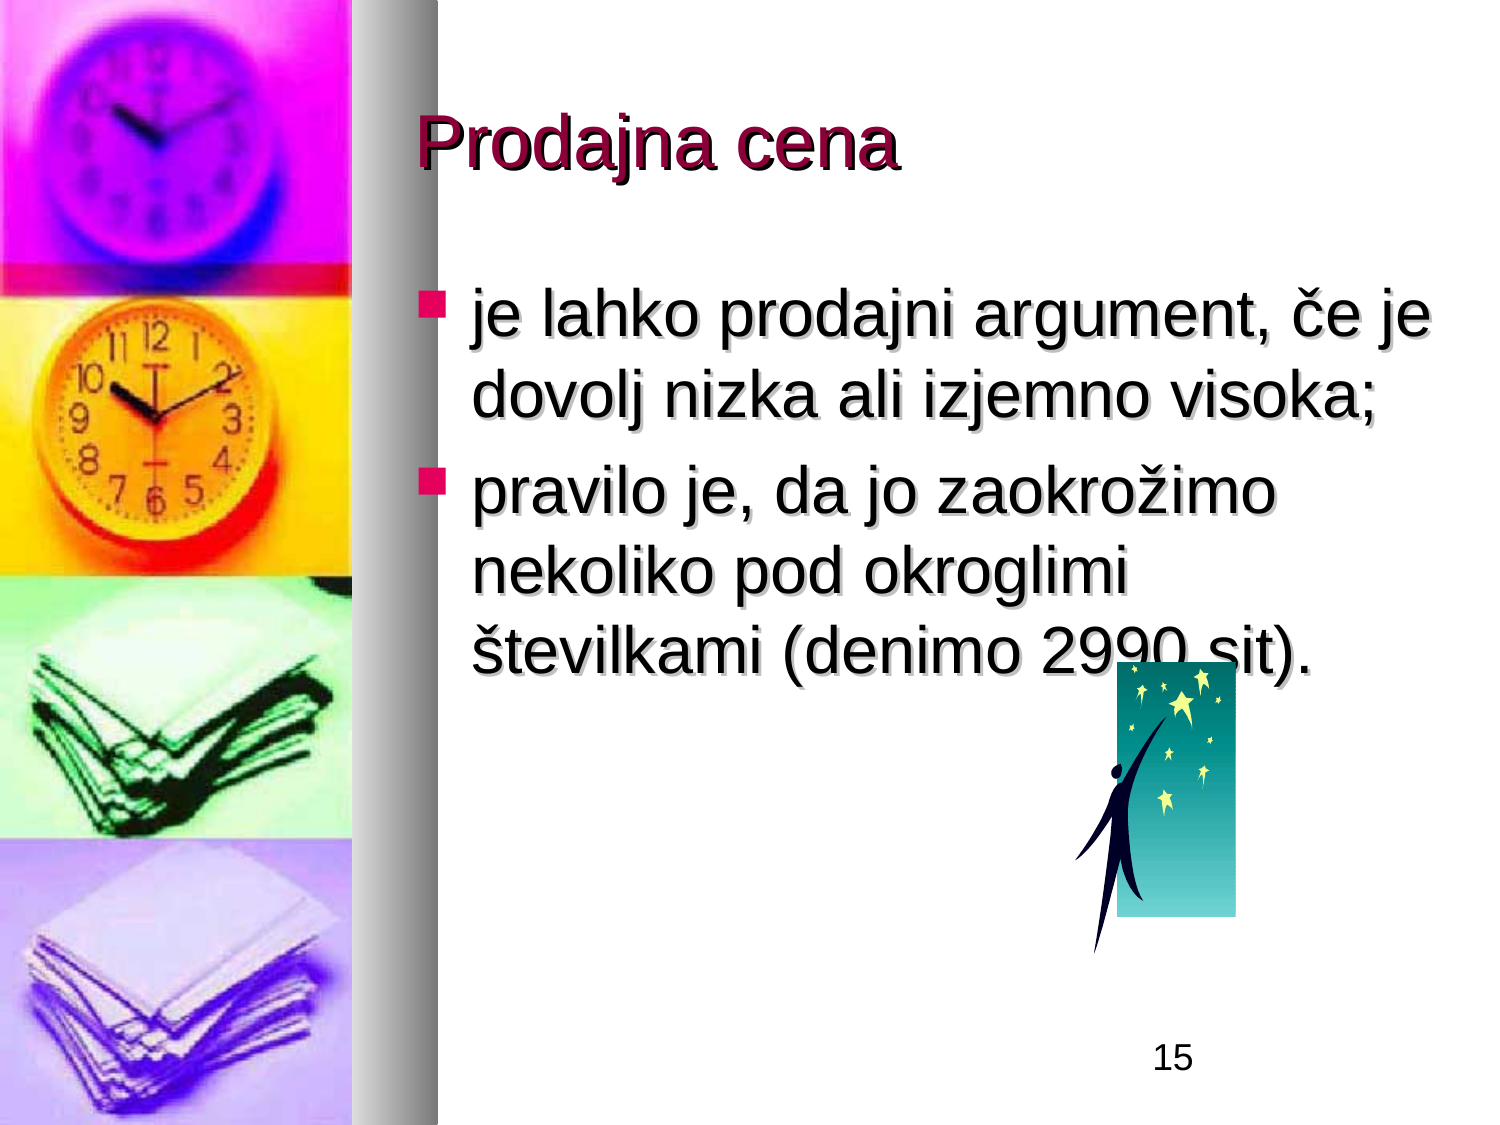

# Prodajna cena
je lahko prodajni argument, če je dovolj nizka ali izjemno visoka;
pravilo je, da jo zaokrožimo nekoliko pod okroglimi številkami (denimo 2990 sit).
15